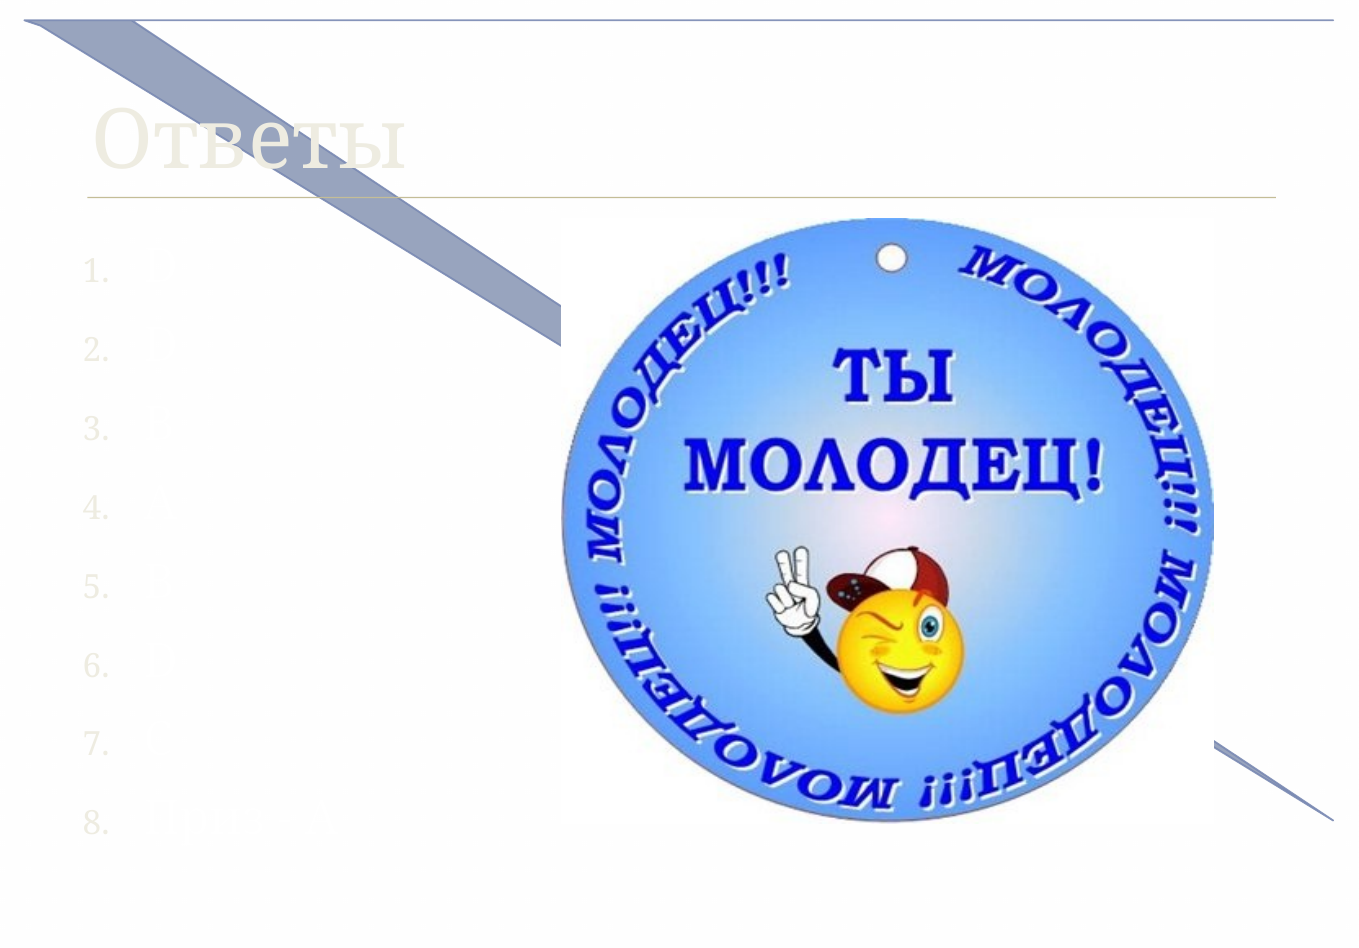

# Ответы
D
D
B
A
B
D
C
Приз - A